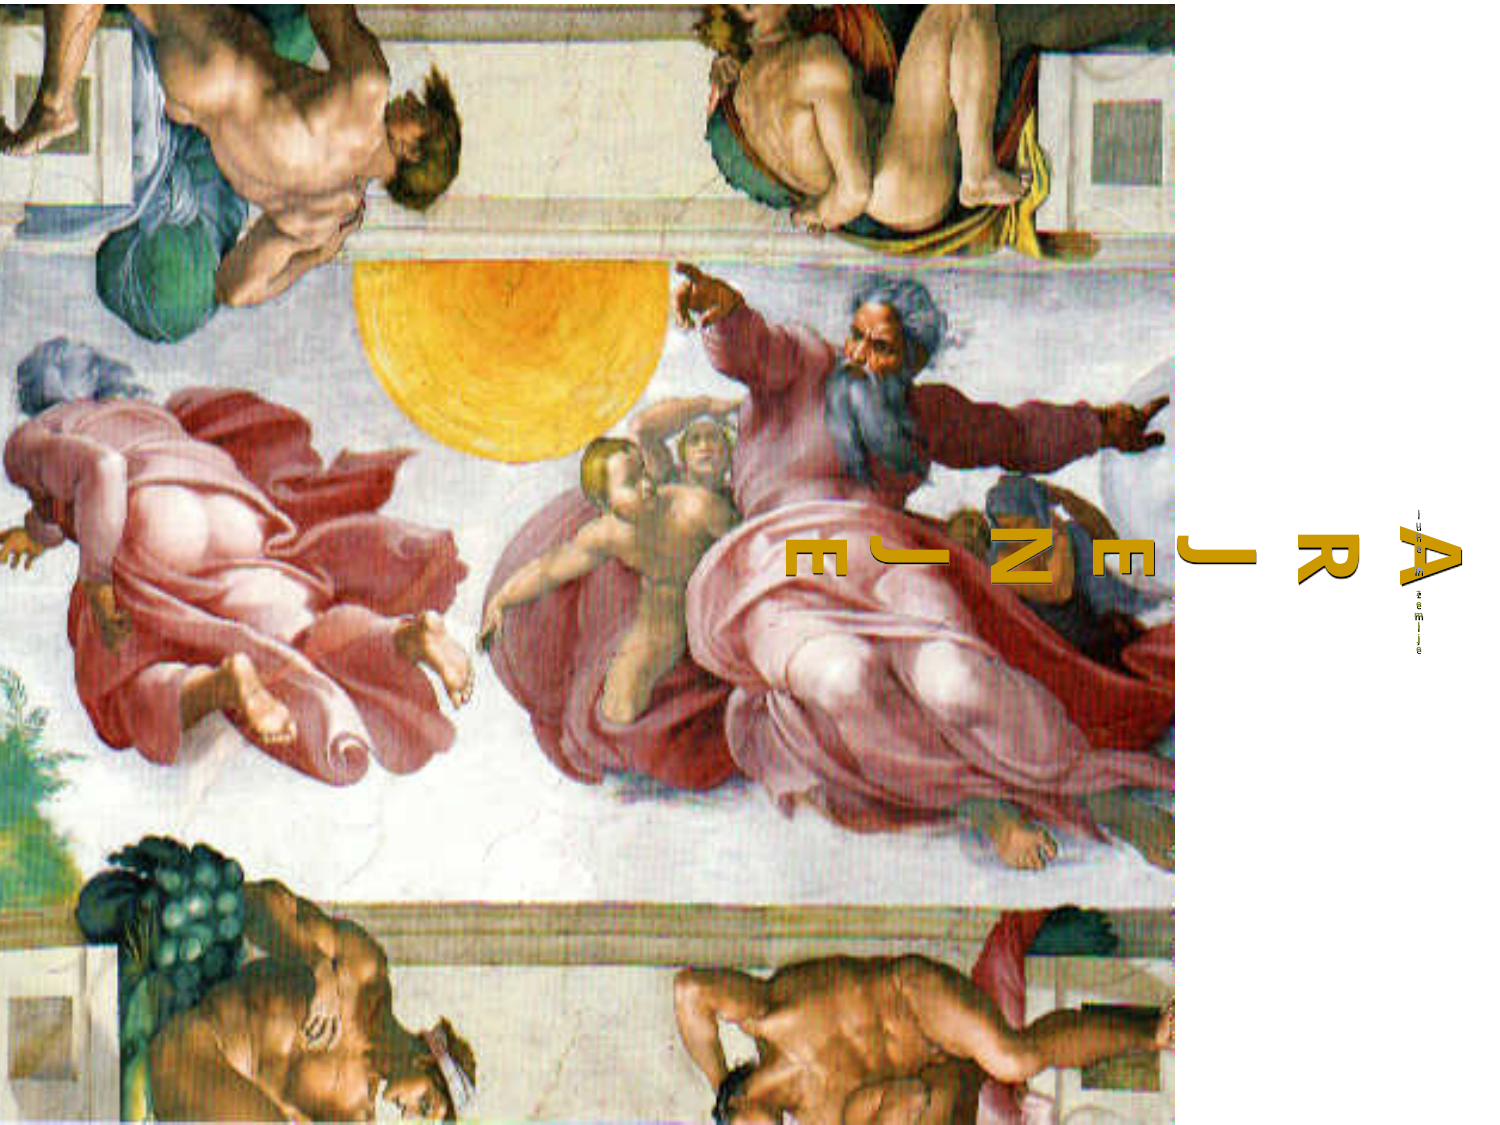

# S T V A R J E N J E
l
u
n
e
in
z
e
m
l
j
e